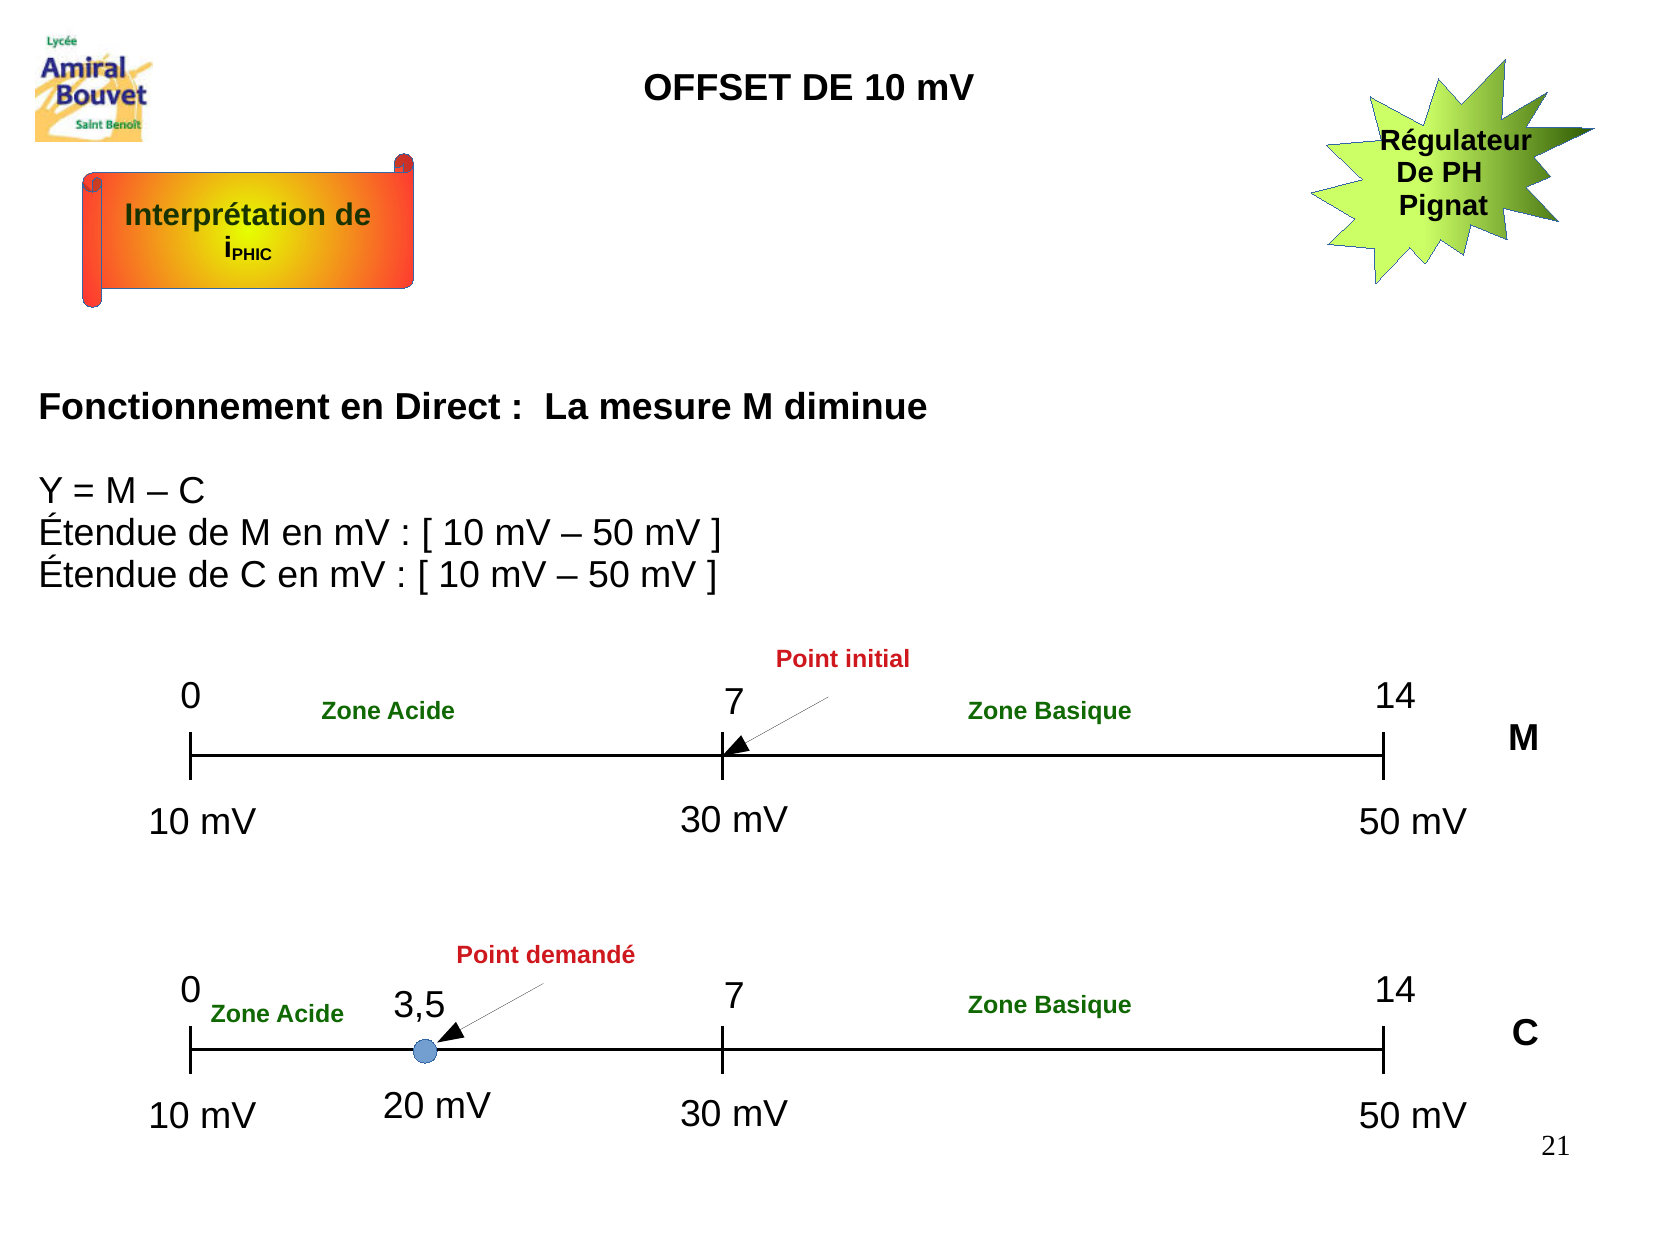

OFFSET DE 10 mV
 Régulateur
De PH
 Pignat
Interprétation de
iPHIC
Fonctionnement en Direct : La mesure M diminue
Y = M – C
Étendue de M en mV : [ 10 mV – 50 mV ]
Étendue de C en mV : [ 10 mV – 50 mV ]
Point initial
0
14
7
Zone Acide
Zone Basique
30 mV
10 mV
50 mV
M
Point demandé
0
14
7
3,5
Zone Basique
Zone Acide
C
20 mV
30 mV
10 mV
50 mV
21